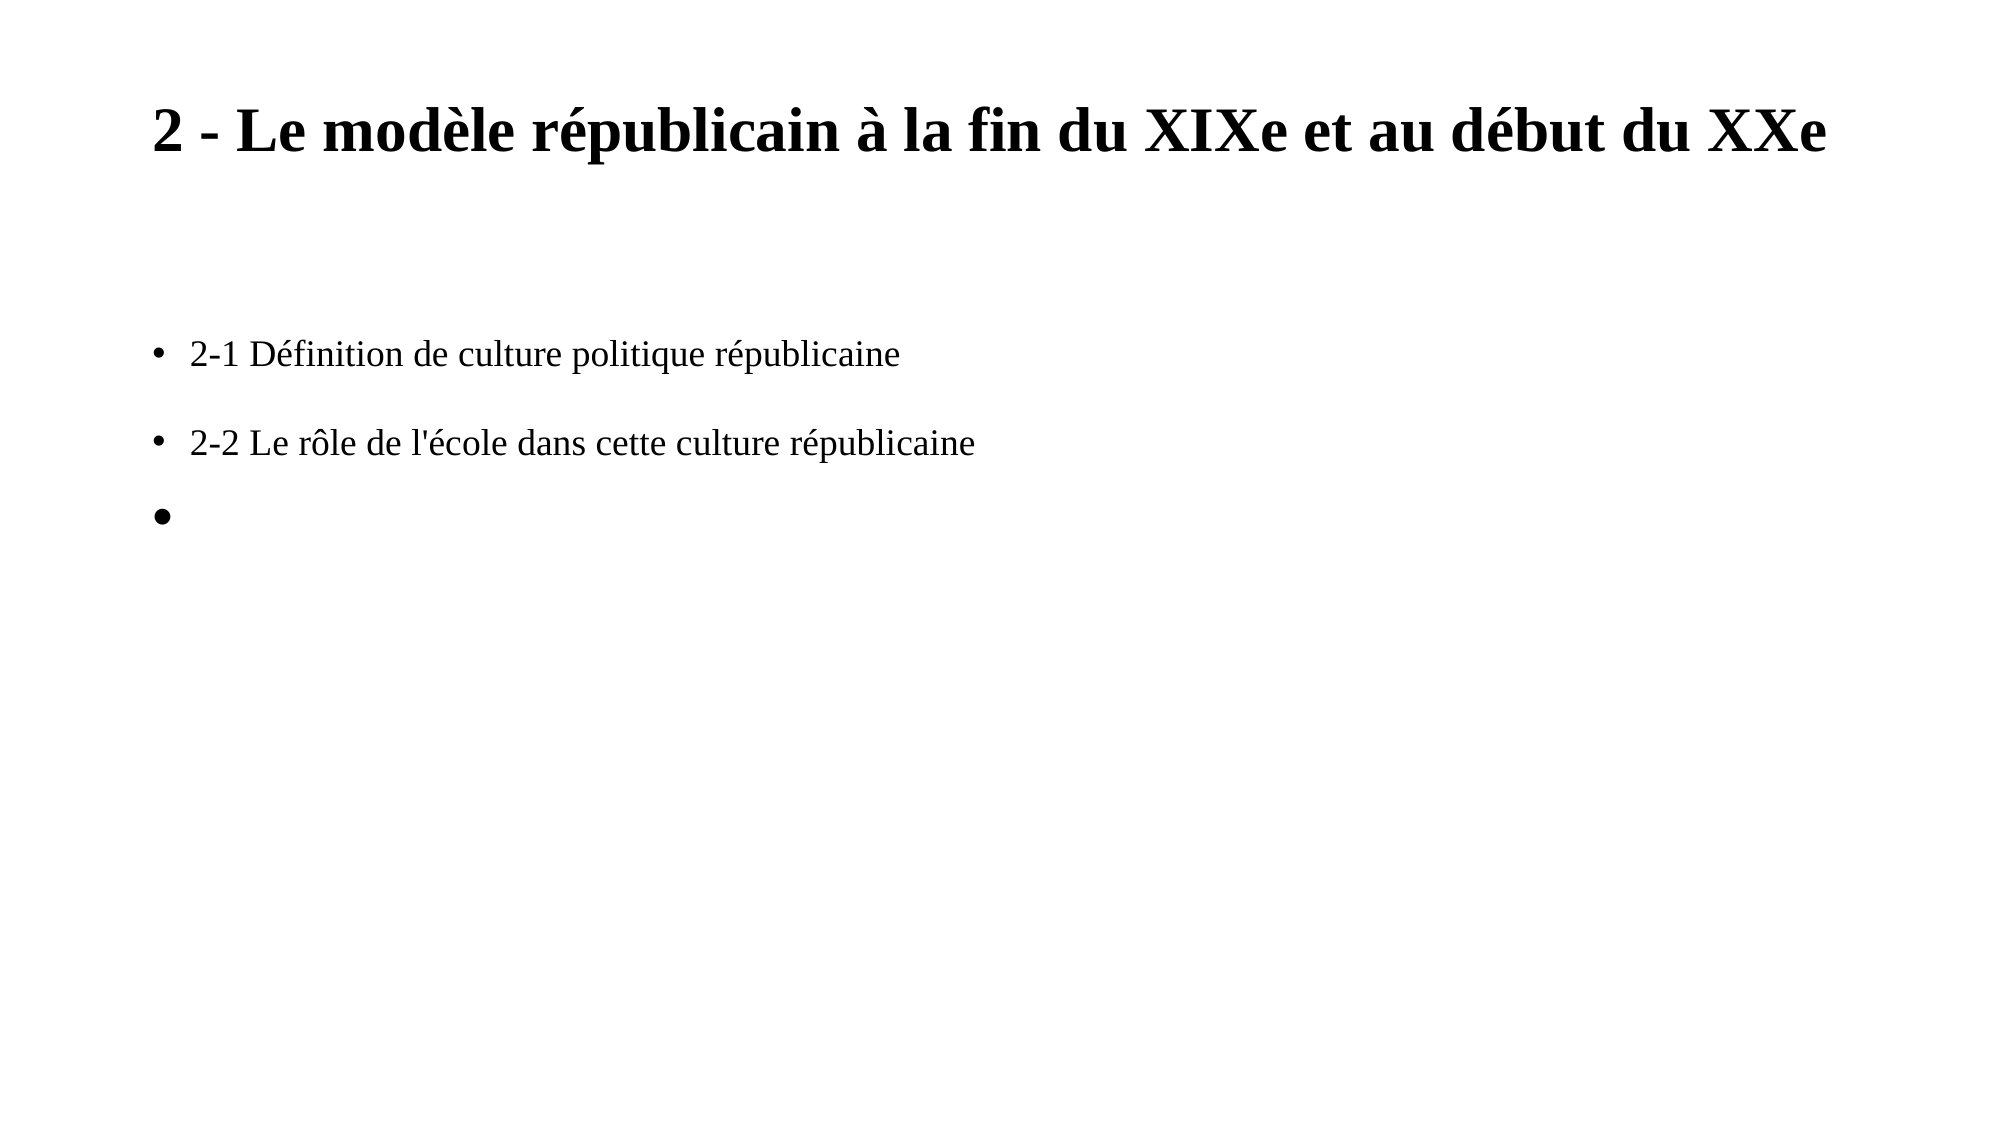

# 2 - Le modèle républicain à la fin du XIXe et au début du XXe
2-1 Définition de culture politique républicaine
2-2 Le rôle de l'école dans cette culture républicaine